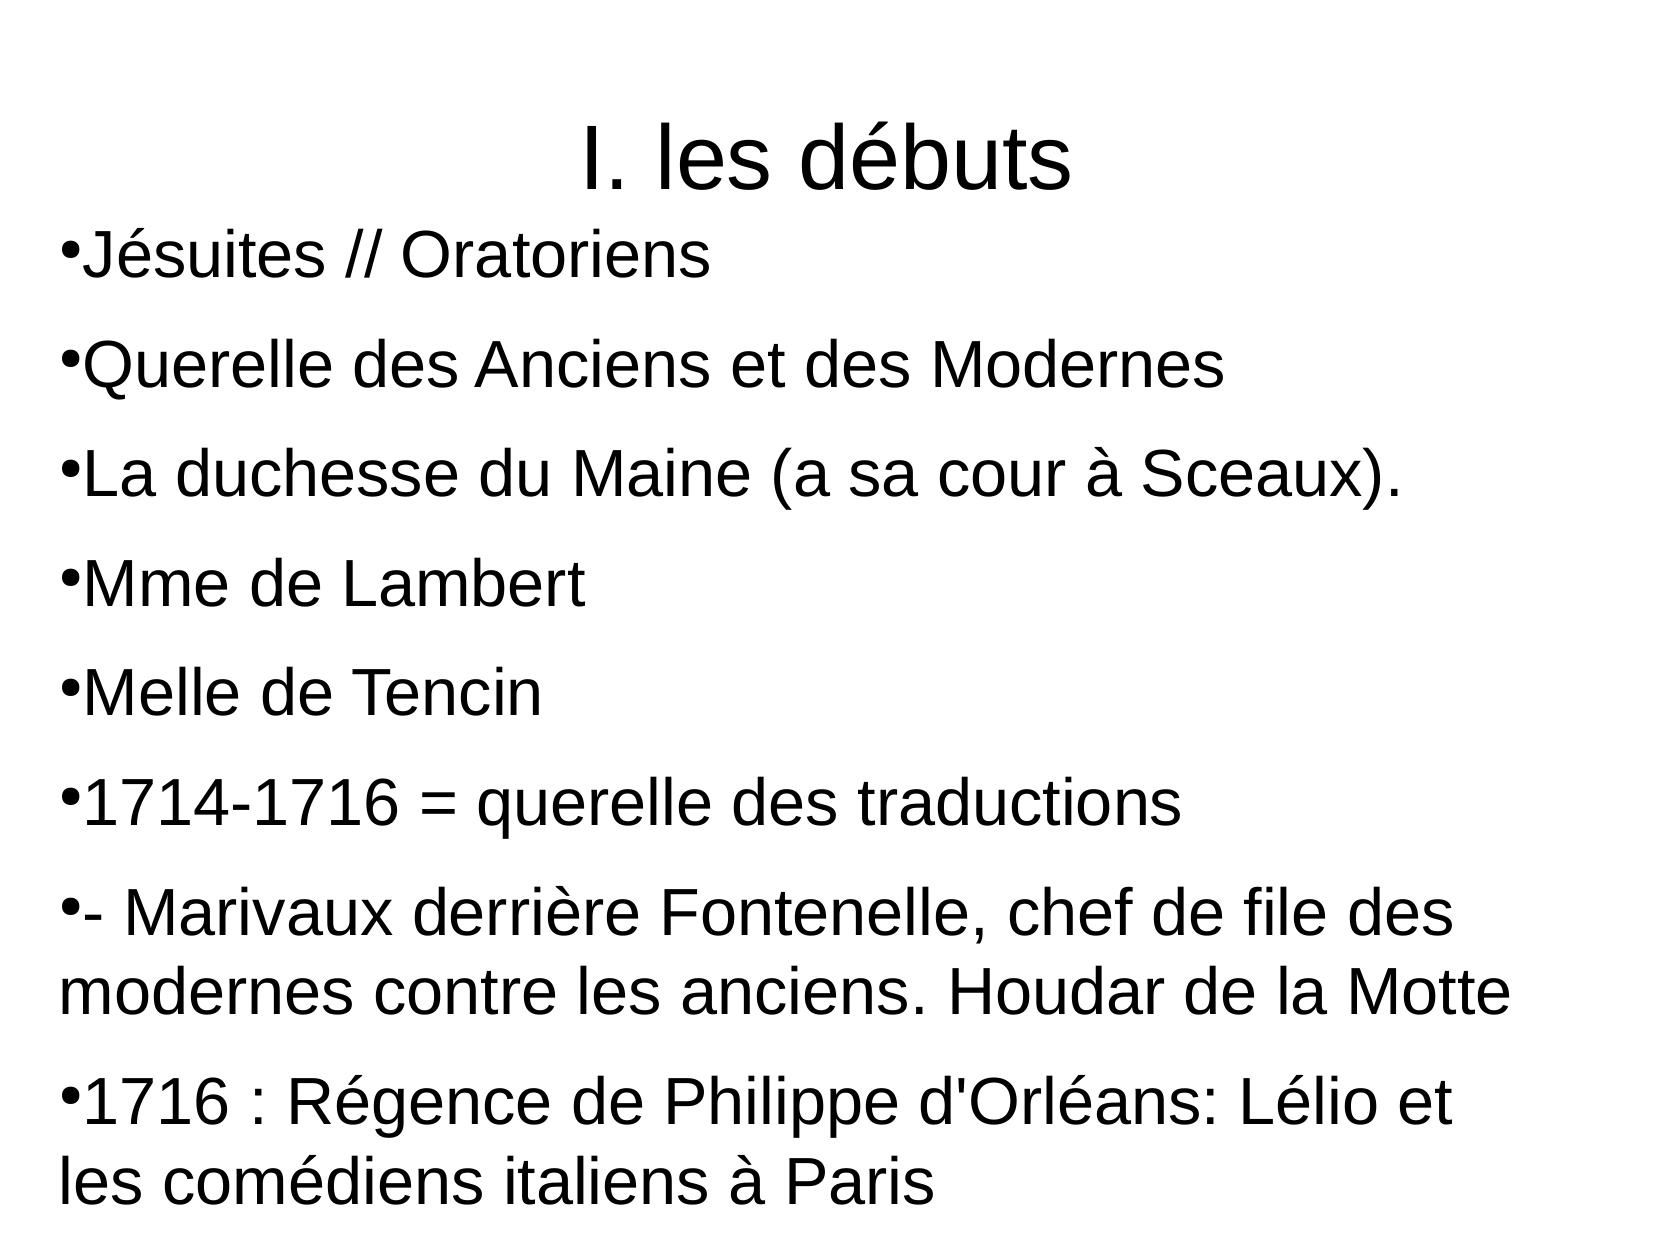

# I. les débuts
Jésuites // Oratoriens
Querelle des Anciens et des Modernes
La duchesse du Maine (a sa cour à Sceaux).
Mme de Lambert
Melle de Tencin
1714-1716 = querelle des traductions
- Marivaux derrière Fontenelle, chef de file des modernes contre les anciens. Houdar de la Motte
1716 : Régence de Philippe d'Orléans: Lélio et les comédiens italiens à Paris